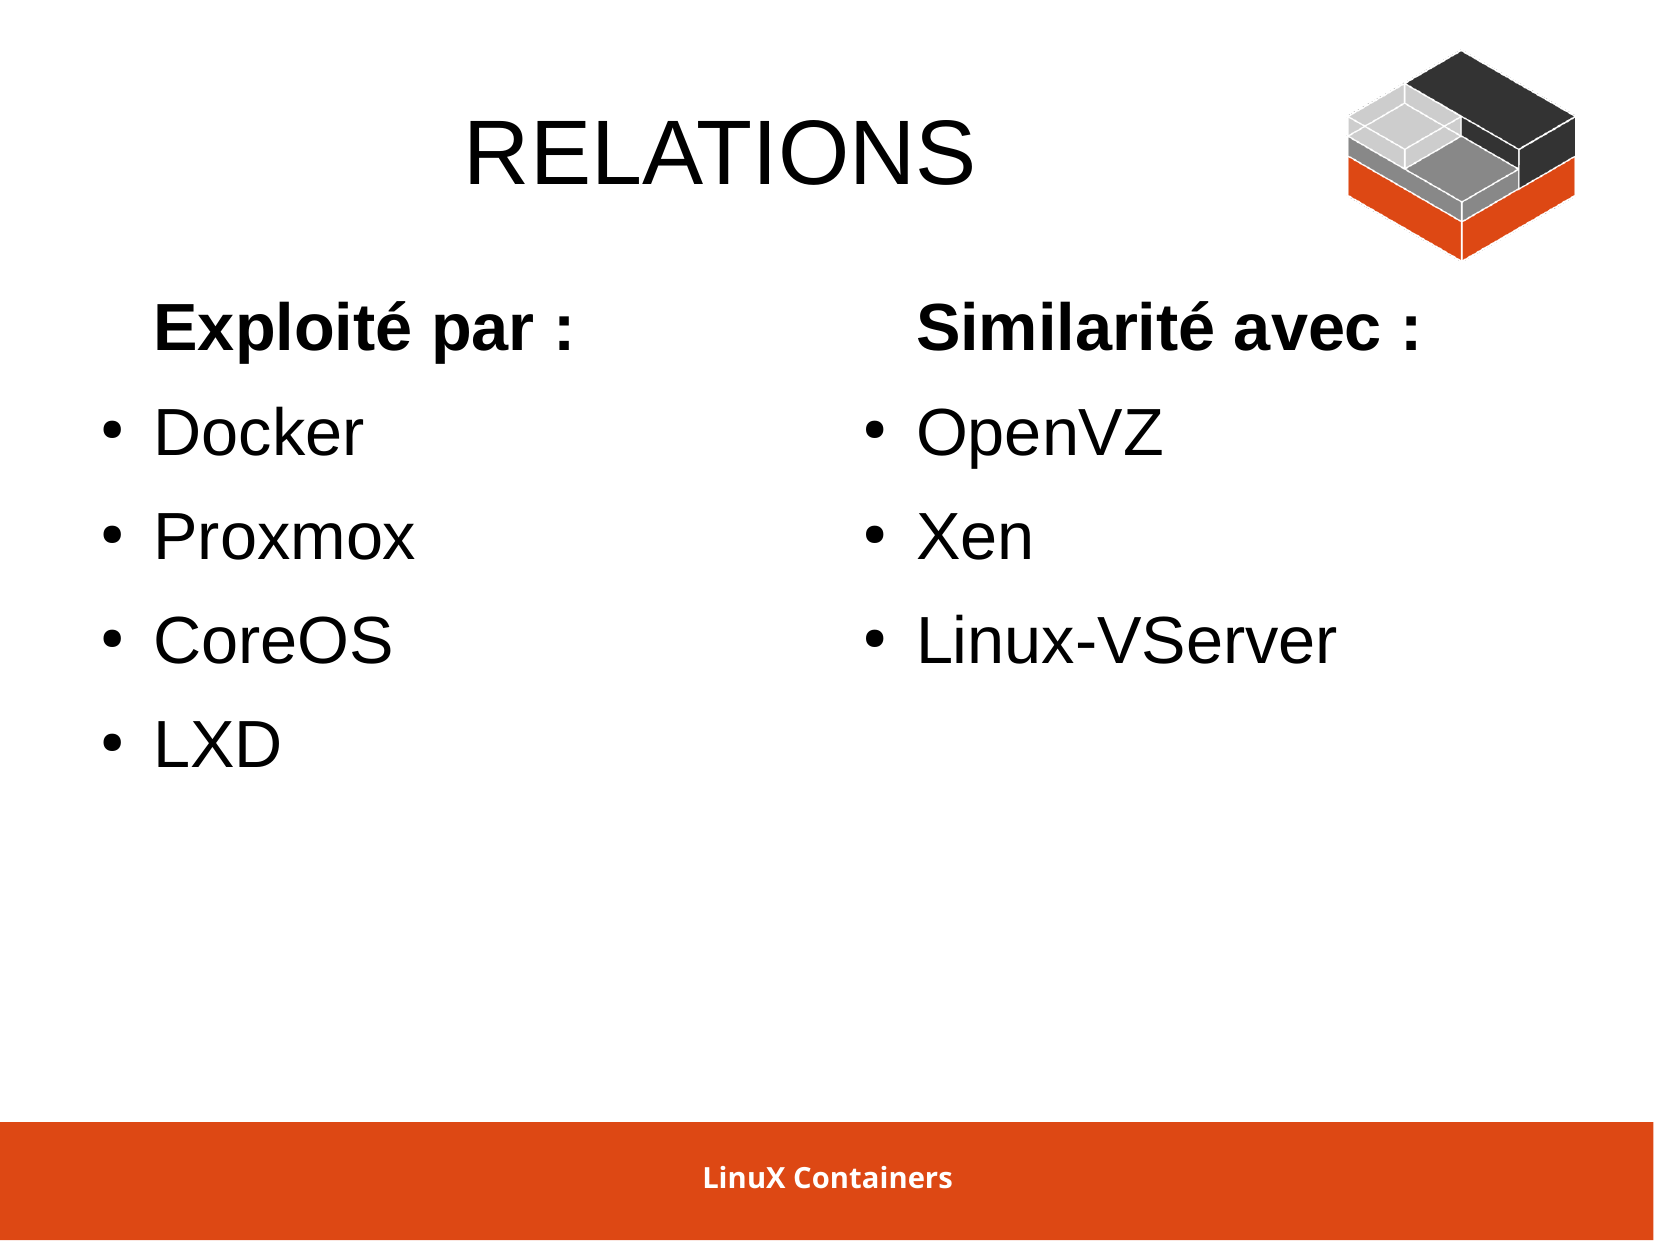

# RELATIONS
Exploité par :
Docker
Proxmox
CoreOS
LXD
Similarité avec :
OpenVZ
Xen
Linux-VServer
LinuX Containers